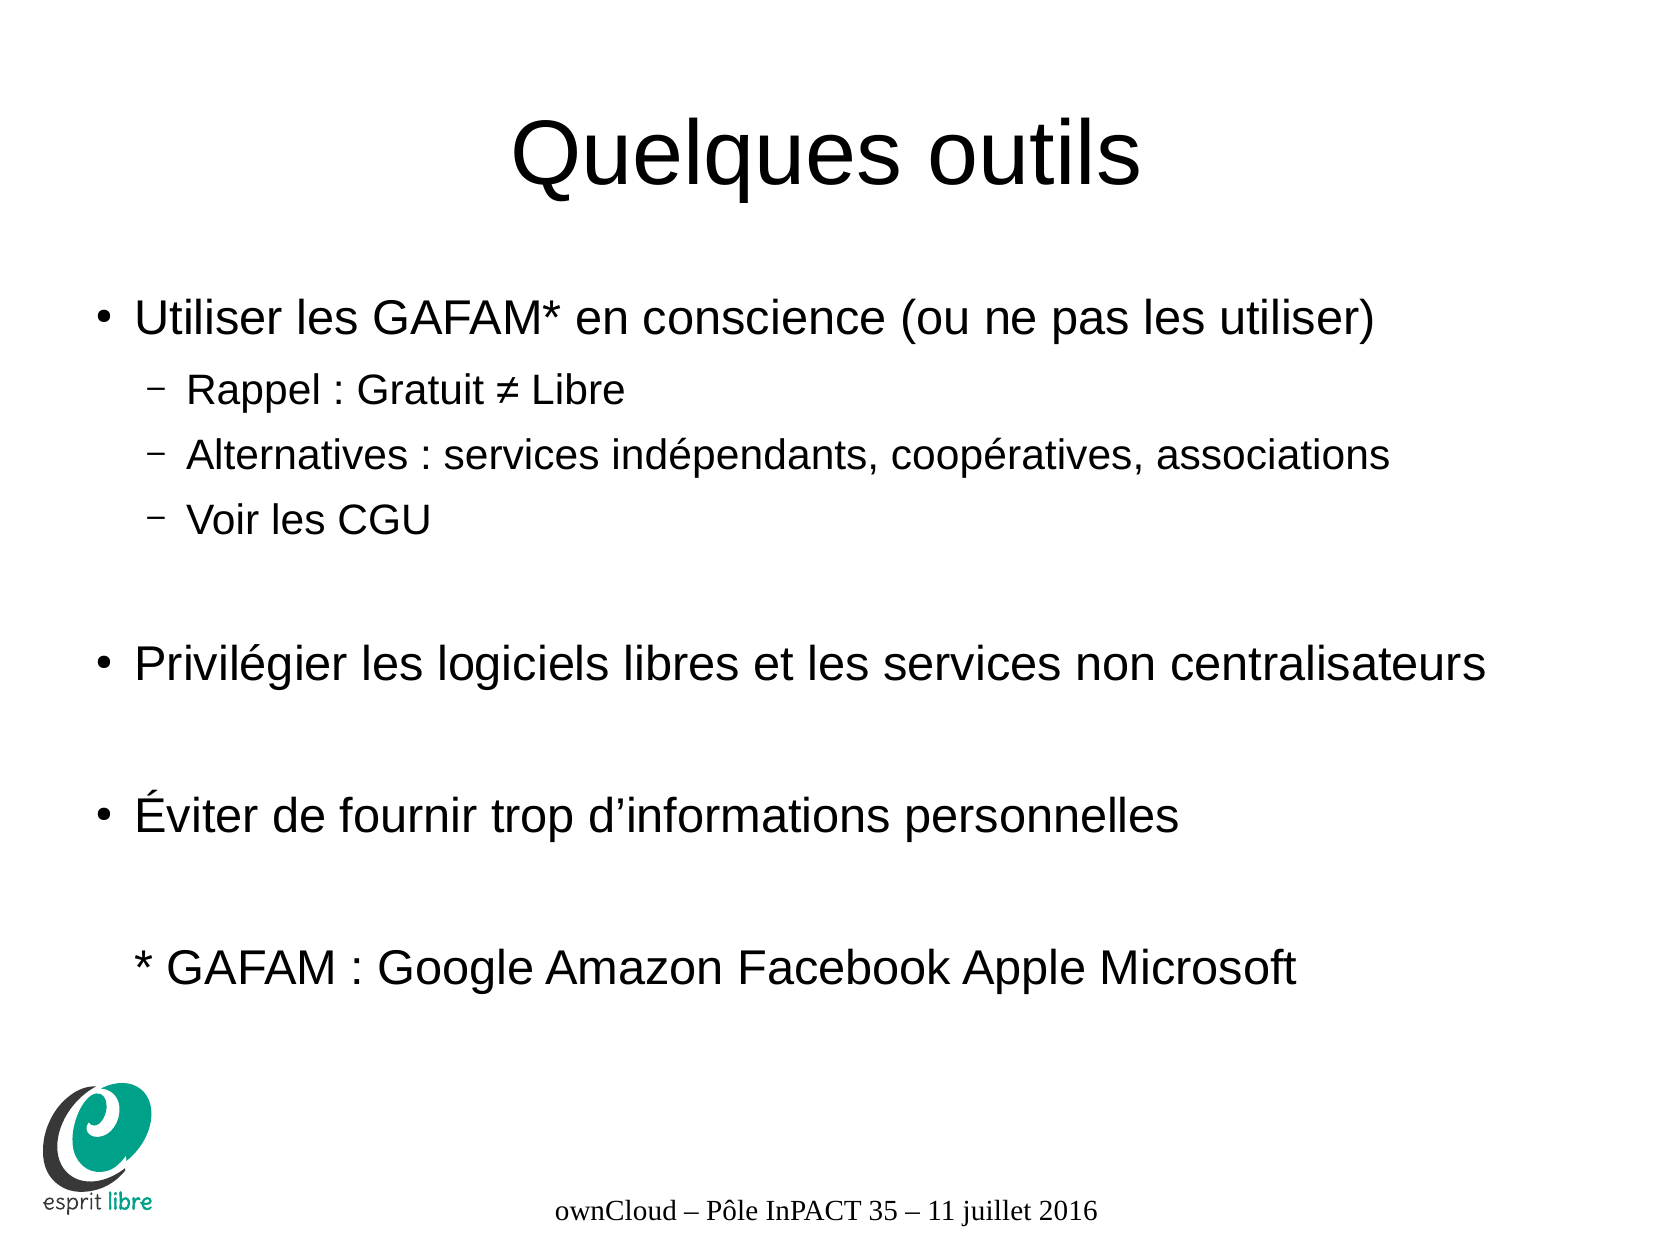

# Quelques outils
Utiliser les GAFAM* en conscience (ou ne pas les utiliser)
Rappel : Gratuit ≠ Libre
Alternatives : services indépendants, coopératives, associations
Voir les CGU
Privilégier les logiciels libres et les services non centralisateurs
Éviter de fournir trop d’informations personnelles
* GAFAM : Google Amazon Facebook Apple Microsoft